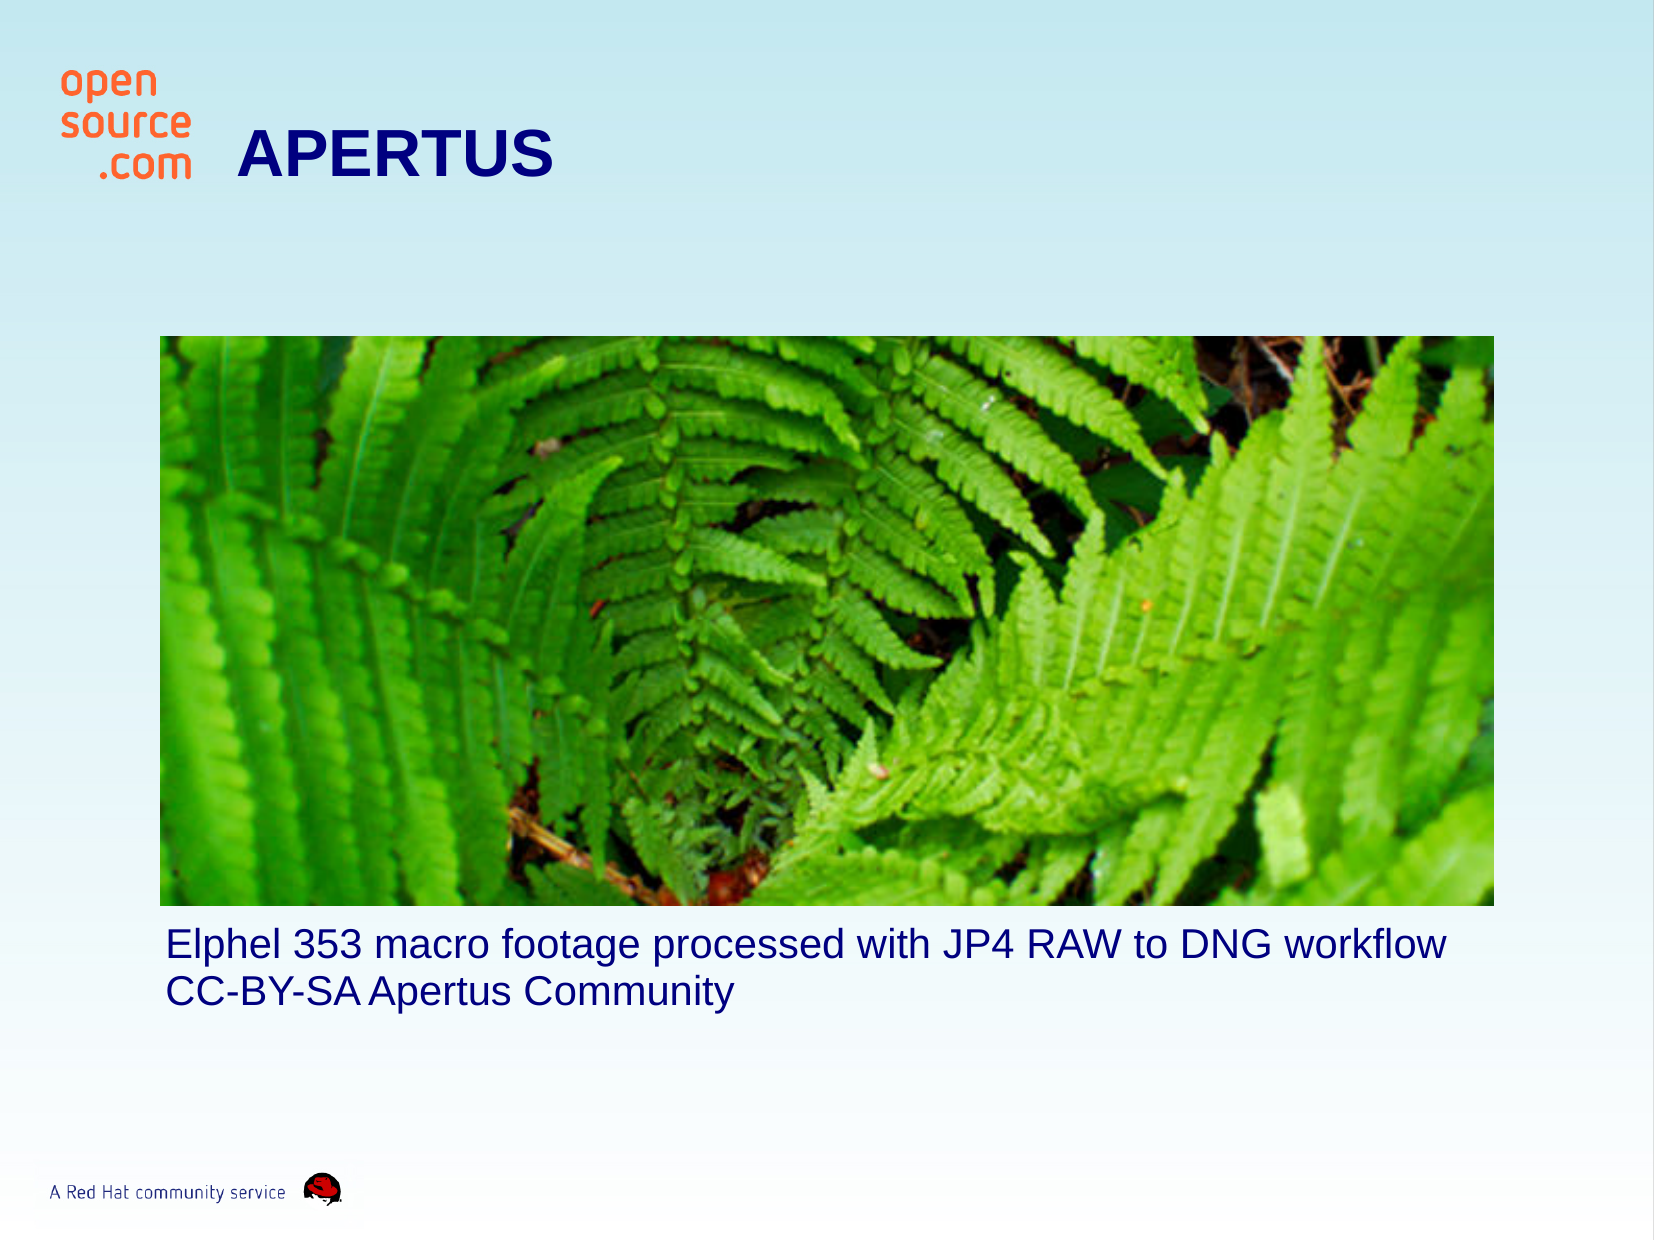

# APERTUS
Elphel 353 macro footage processed with JP4 RAW to DNG workflow
CC-BY-SA Apertus Community